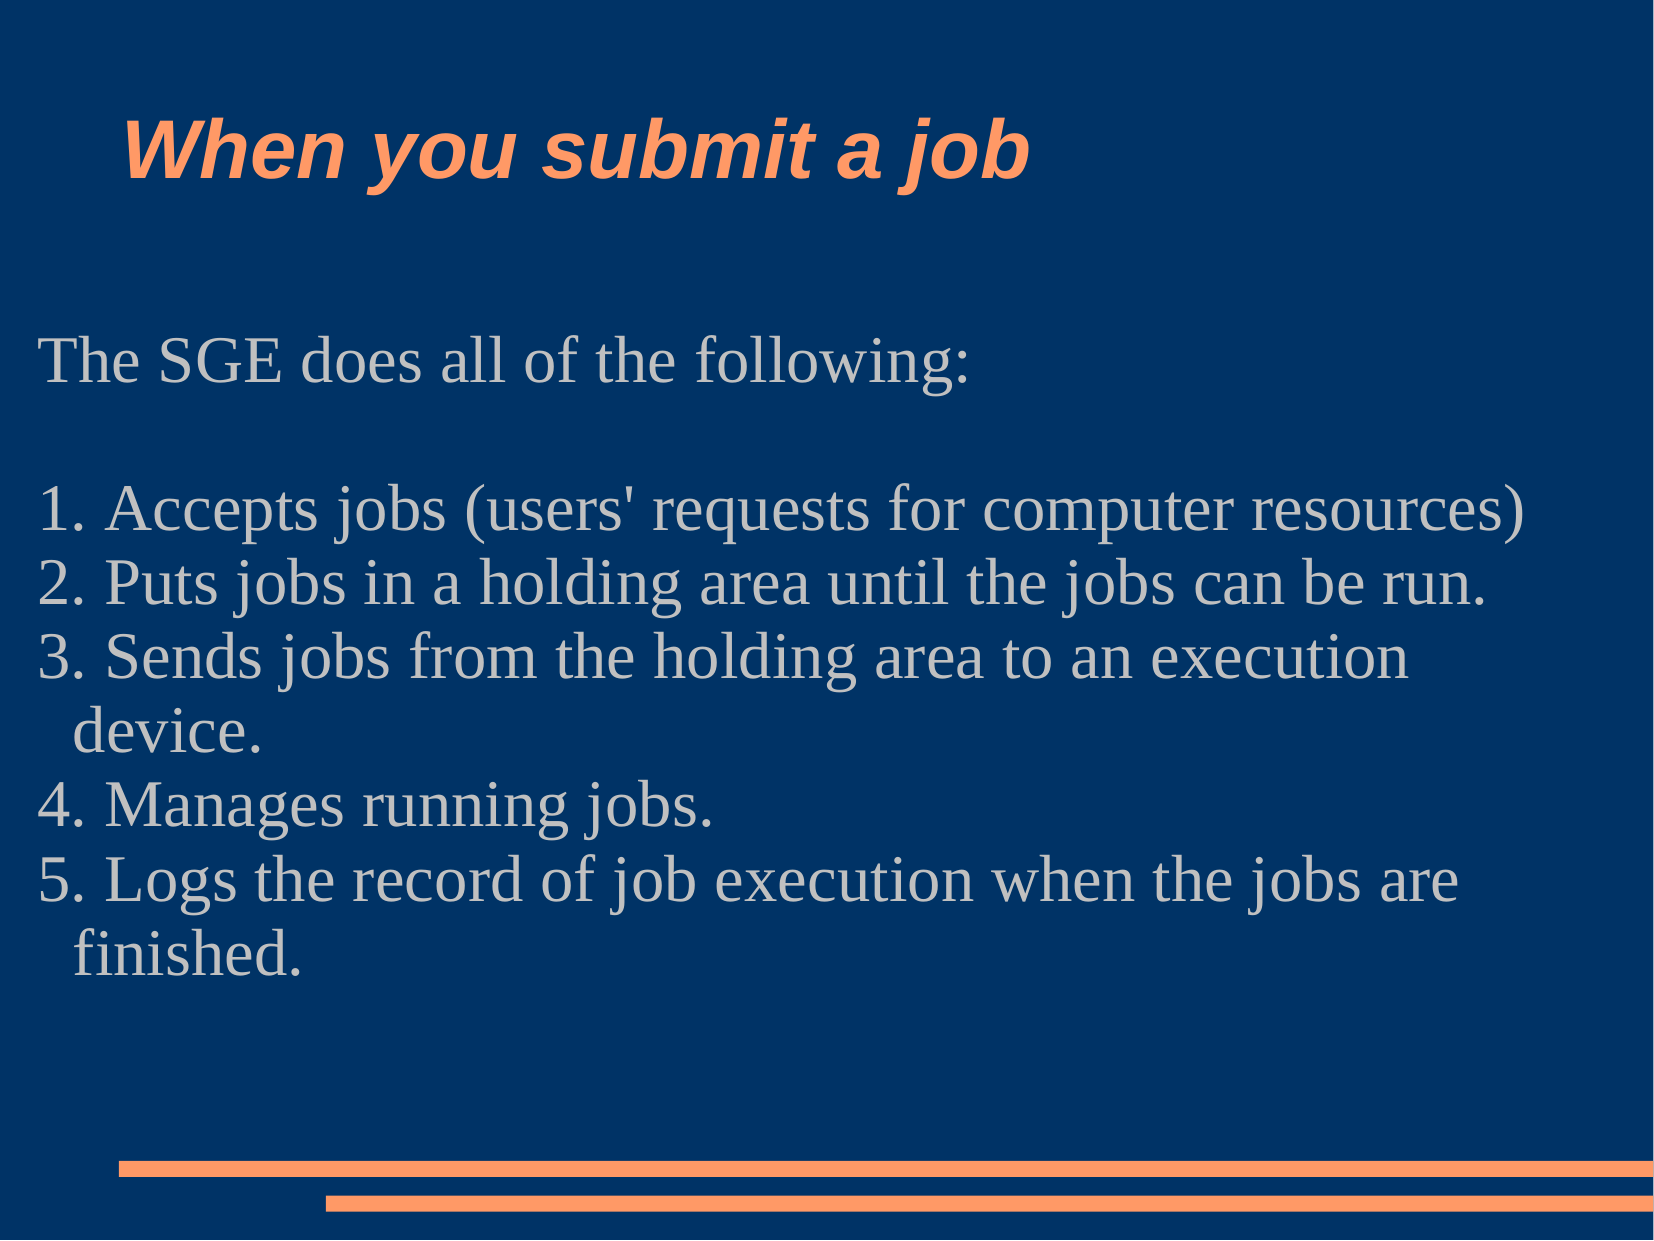

# When you submit a job
The SGE does all of the following:
1. Accepts jobs (users' requests for computer resources)
2. Puts jobs in a holding area until the jobs can be run.
3. Sends jobs from the holding area to an execution device.
4. Manages running jobs.
5. Logs the record of job execution when the jobs are 	finished.